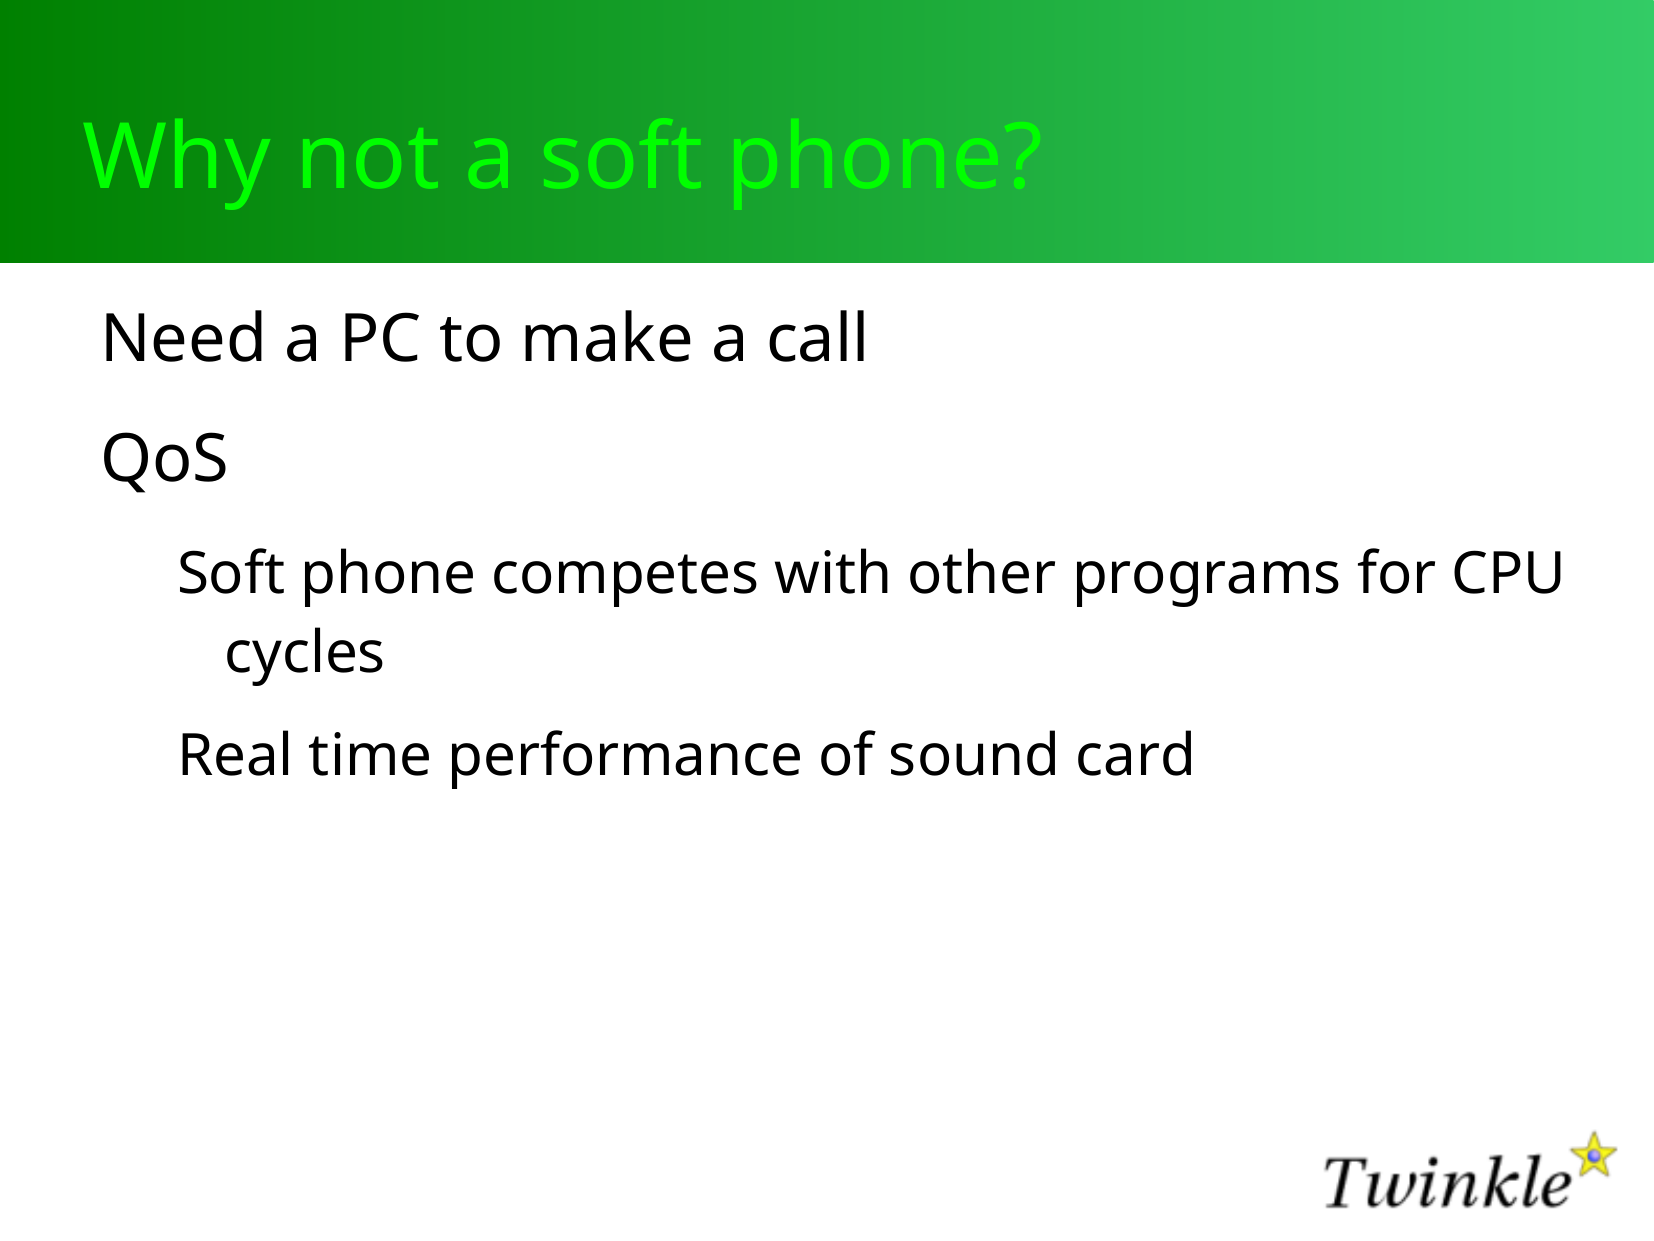

# Why not a soft phone?
Need a PC to make a call
QoS
Soft phone competes with other programs for CPU cycles
Real time performance of sound card